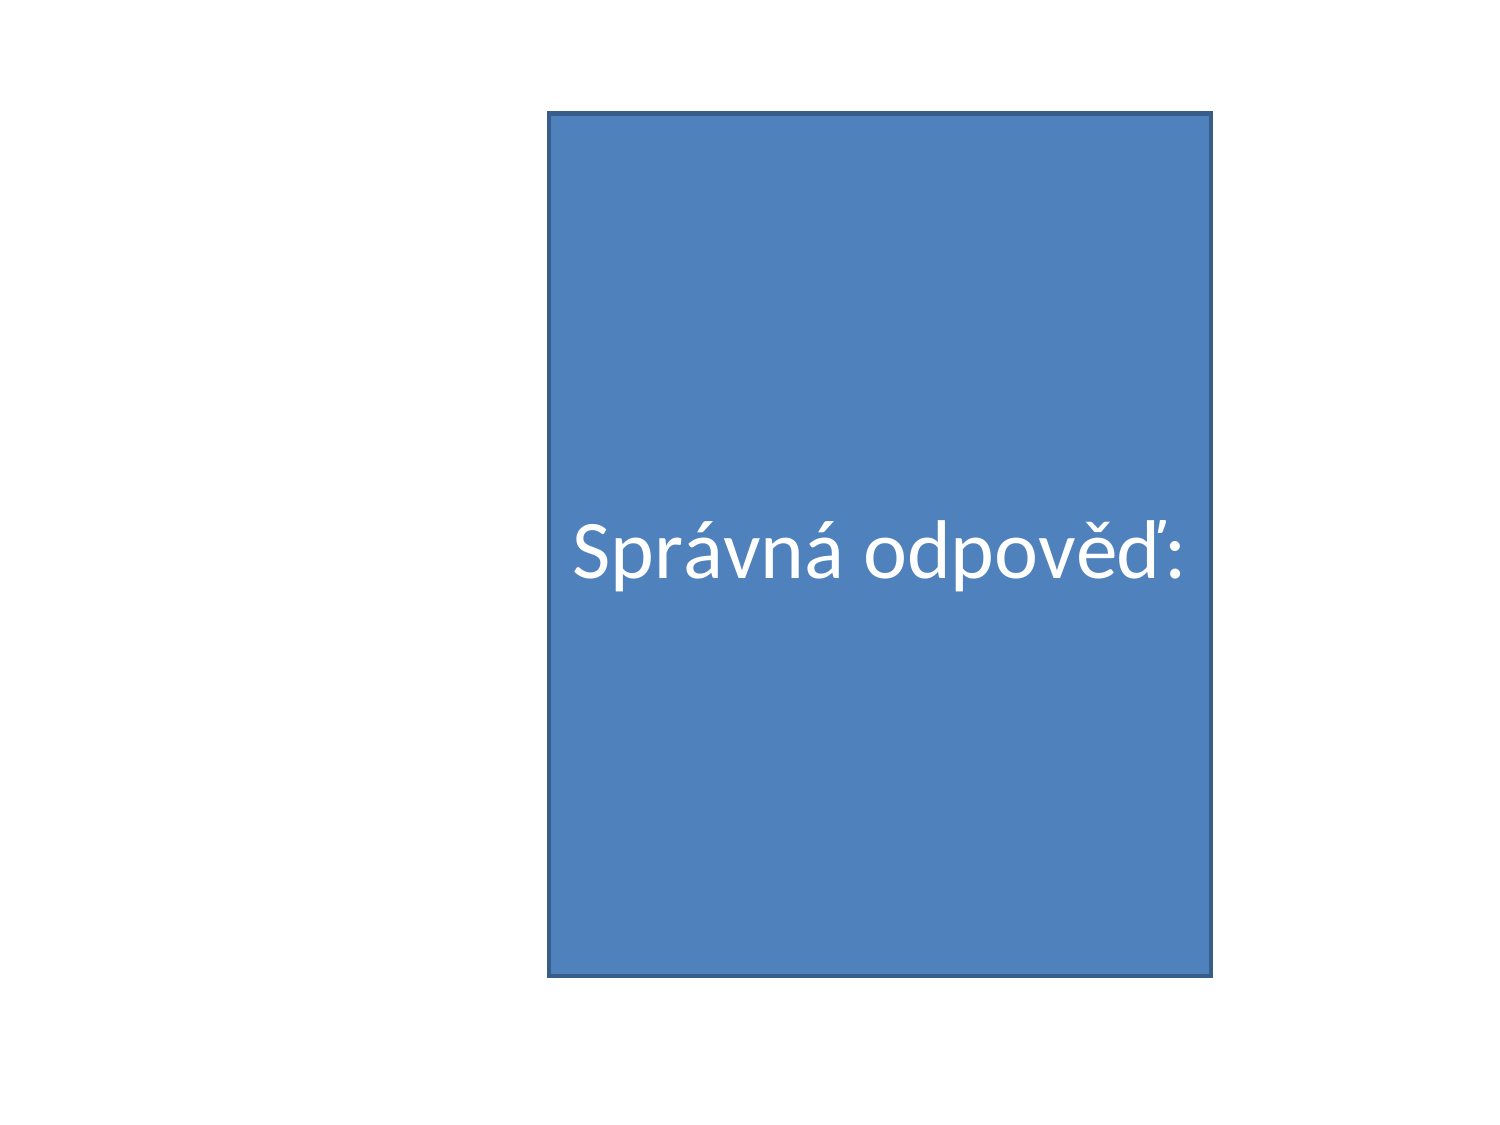

Hmotnost zelené krychličky
je m = 8,96 g
a objem V = 1 cm.
Správná odpověď:
3
8,96 g
1 cm
 g
 cm
m
V
=
= = 8,96
3
 3
Hmotnost žluté krychličky
je m = 7,87 g
a objem V = 1 cm .
3
7,87 g
1 cm
 g
cm
m
V
=
= = 7,87
3
 3